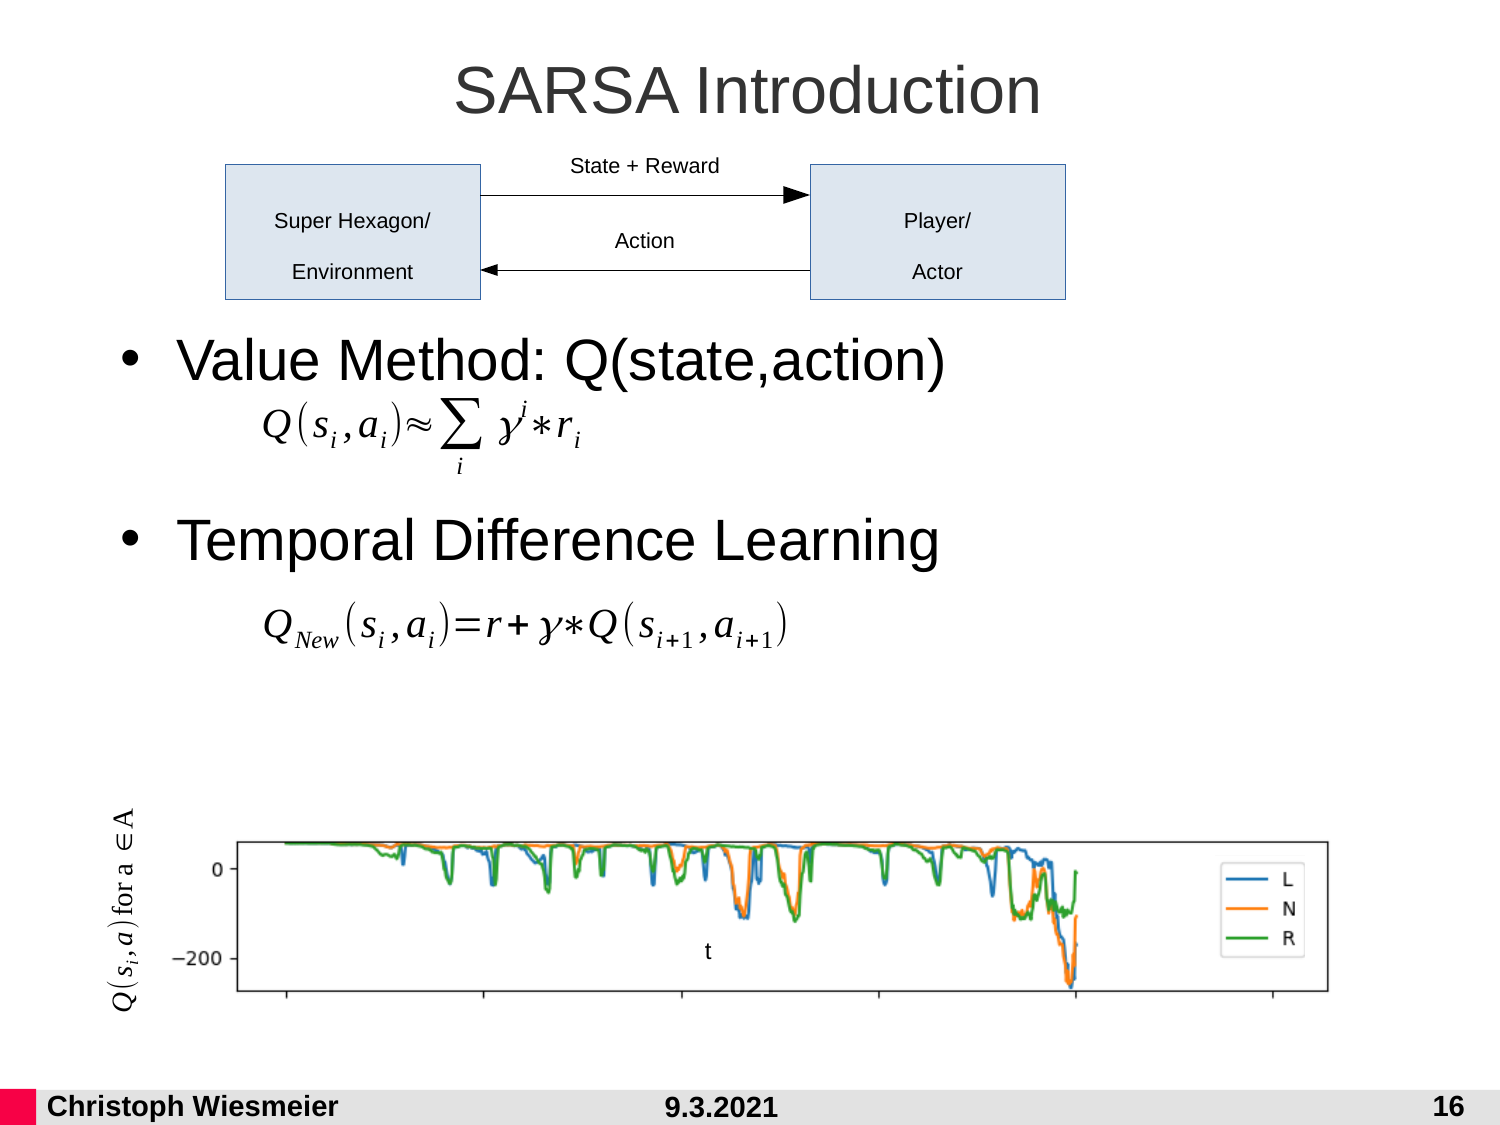

SARSA Introduction
Super Hexagon/
Environment
Player/
Actor
State + Reward
Action
# Value Method: Q(state,action)
Temporal Difference Learning
t